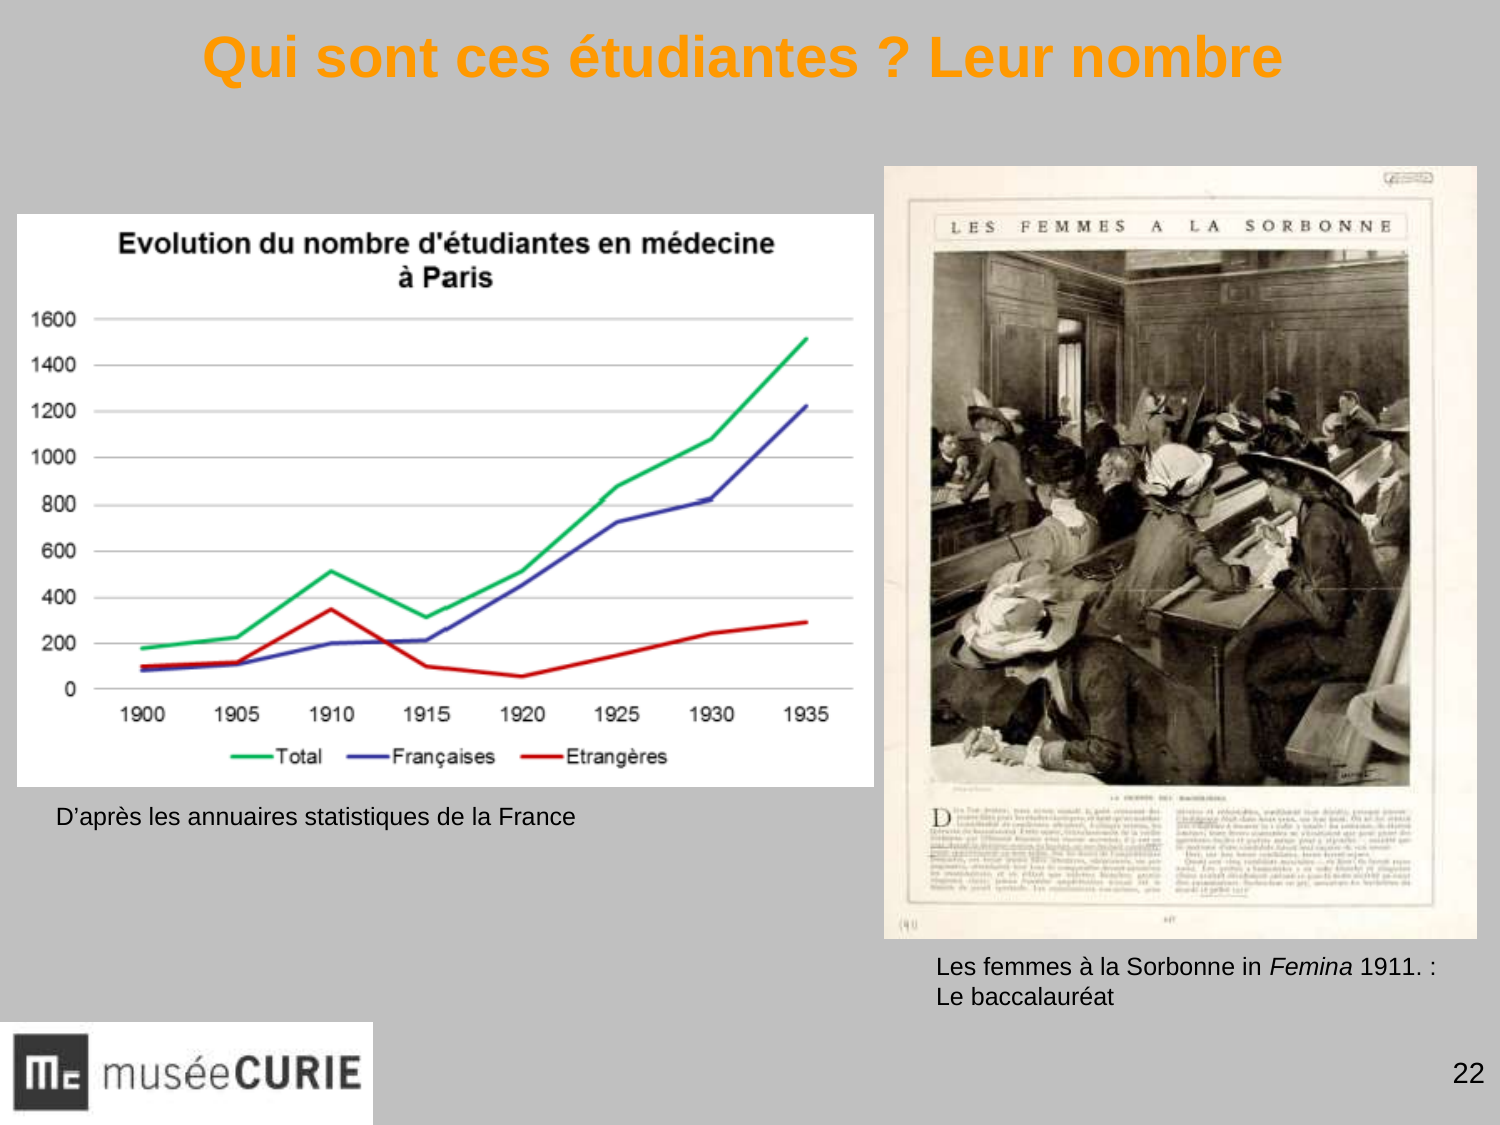

Qui sont ces étudiantes ? Leur nombre
D’après les annuaires statistiques de la France
Les femmes à la Sorbonne in Femina 1911. : Le baccalauréat